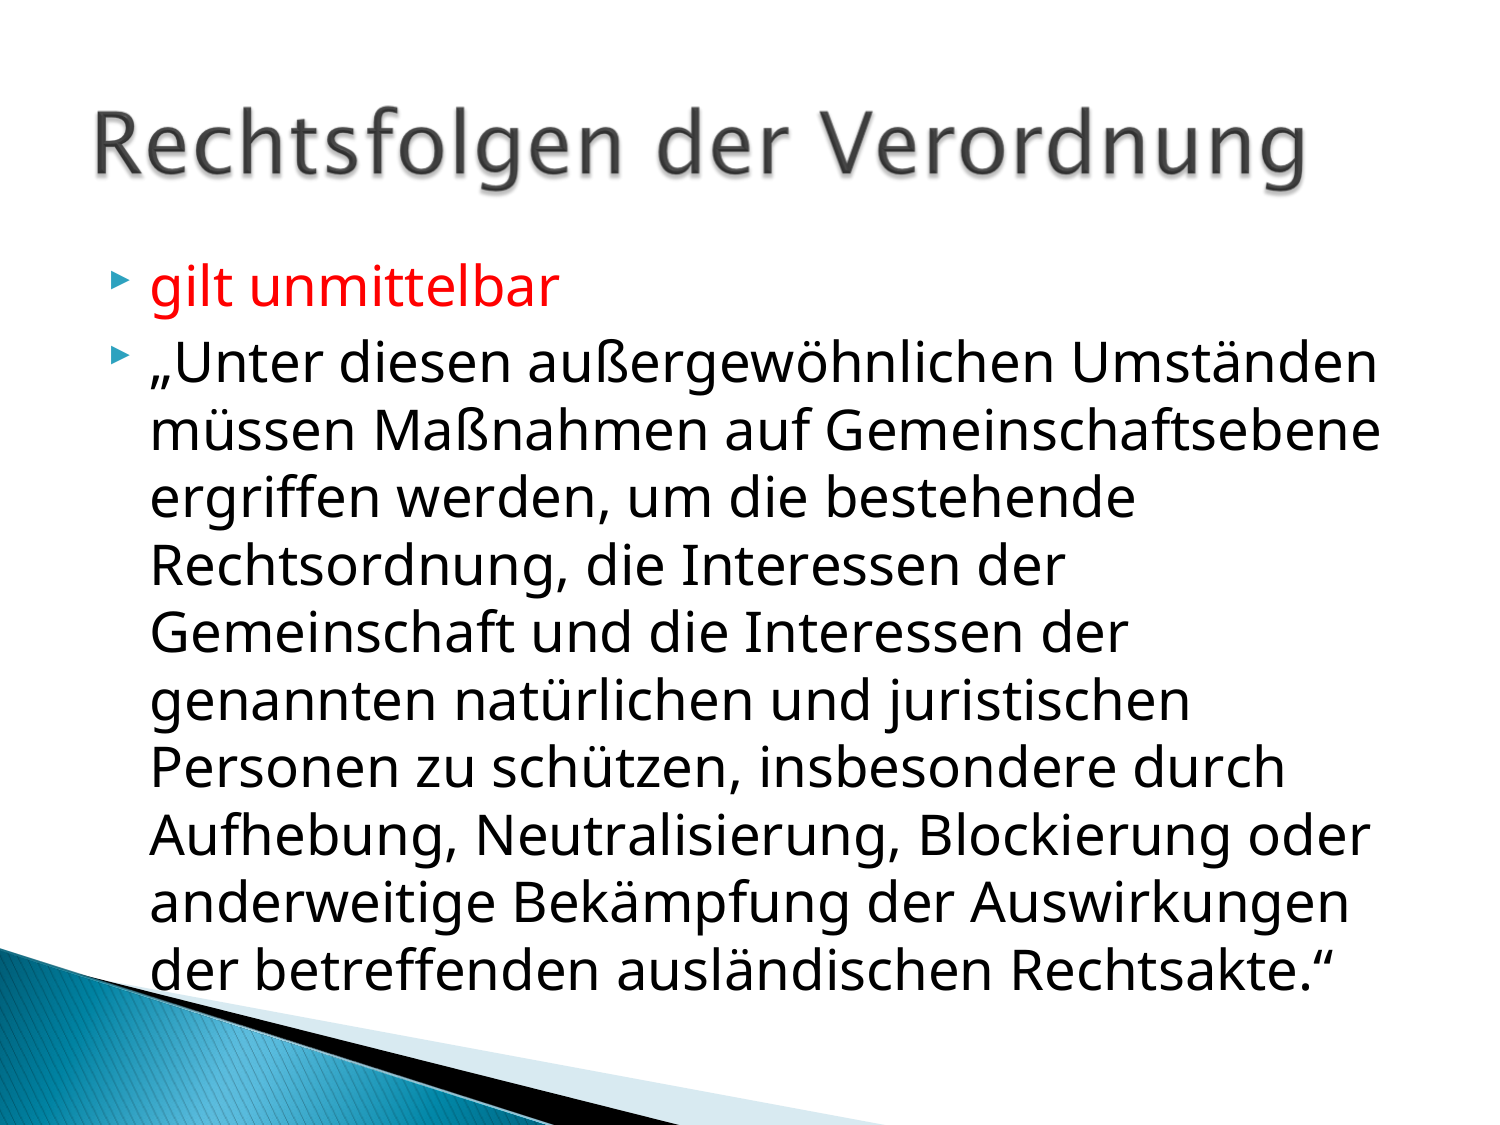

# gilt unmittelbar
„Unter diesen außergewöhnlichen Umständen müssen Maßnahmen auf Gemeinschaftsebene ergriffen werden, um die bestehende Rechtsordnung, die Interessen der Gemeinschaft und die Interessen der genannten natürlichen und juristischen Personen zu schützen, insbesondere durch Aufhebung, Neutralisierung, Blockierung oder anderweitige Bekämpfung der Auswirkungen der betreffenden ausländischen Rechtsakte.“